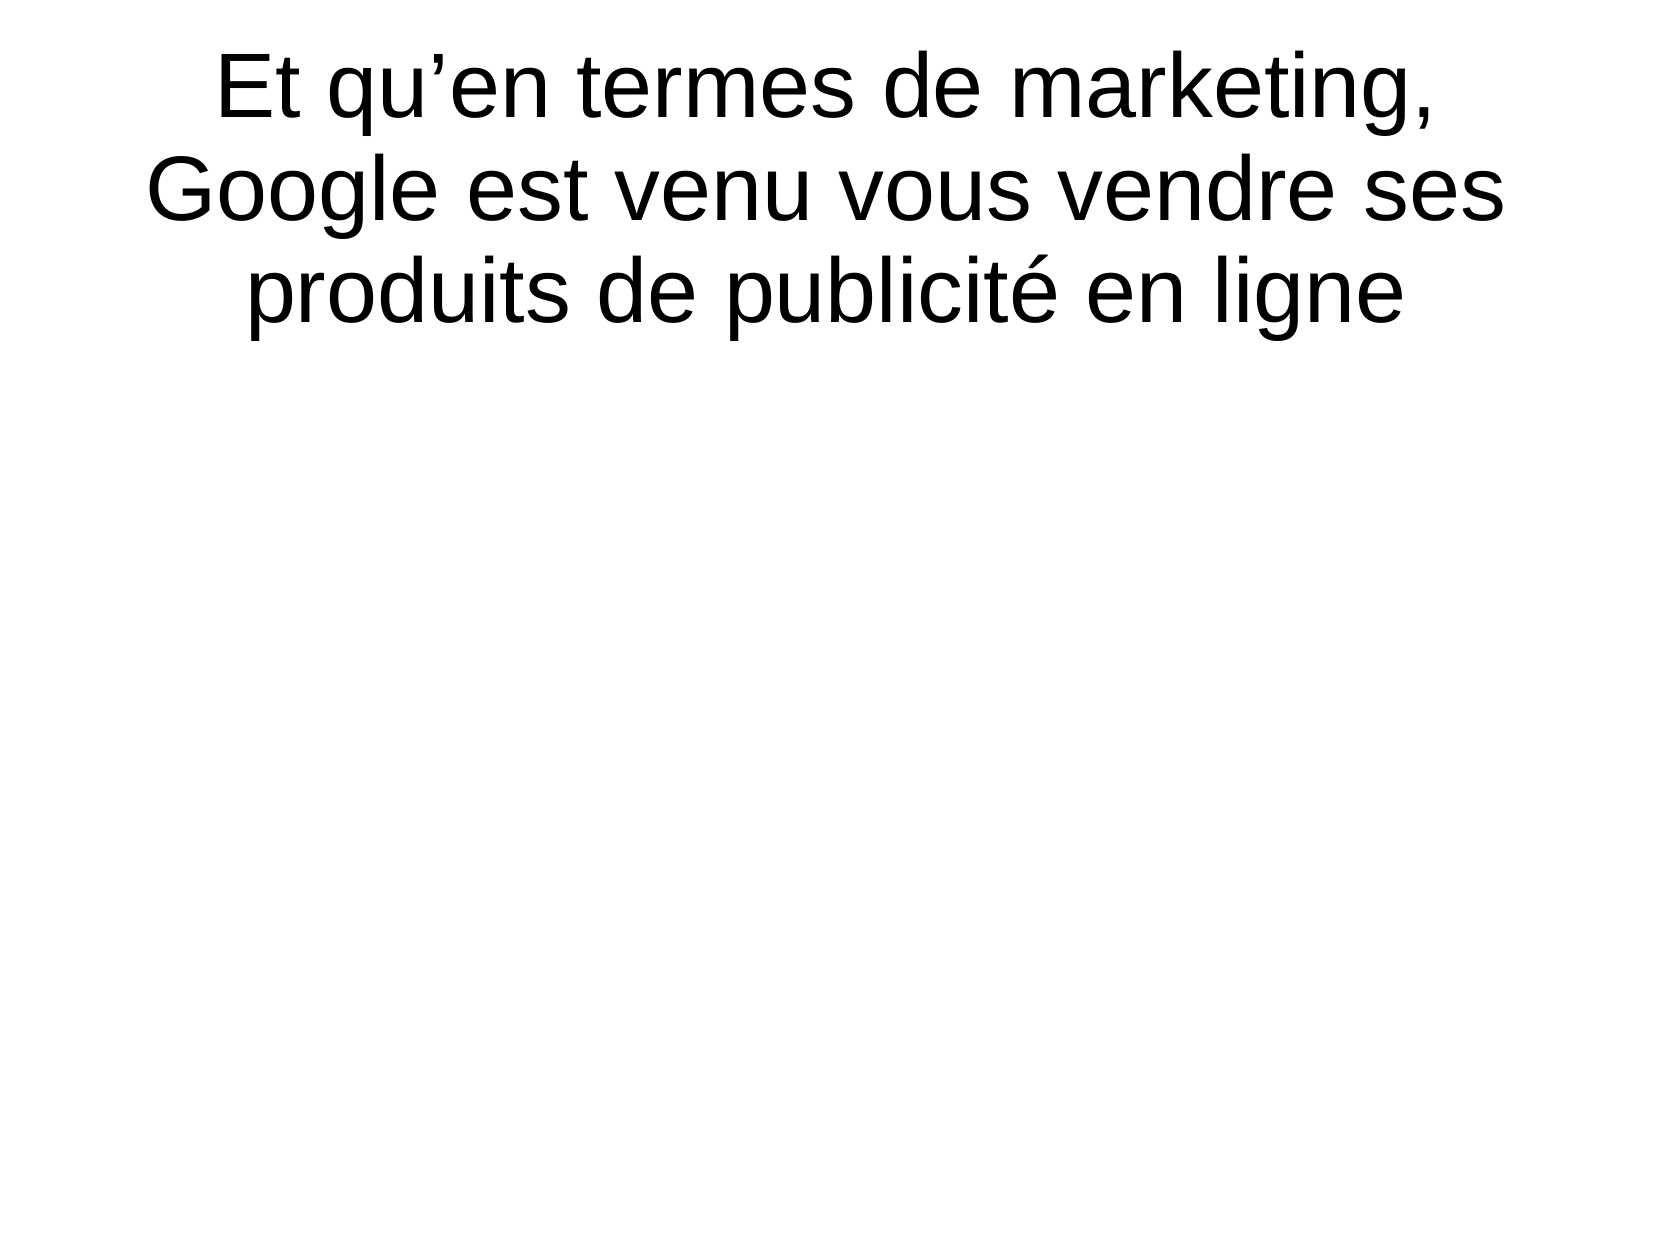

# Et qu’en termes de marketing, Google est venu vous vendre ses produits de publicité en ligne